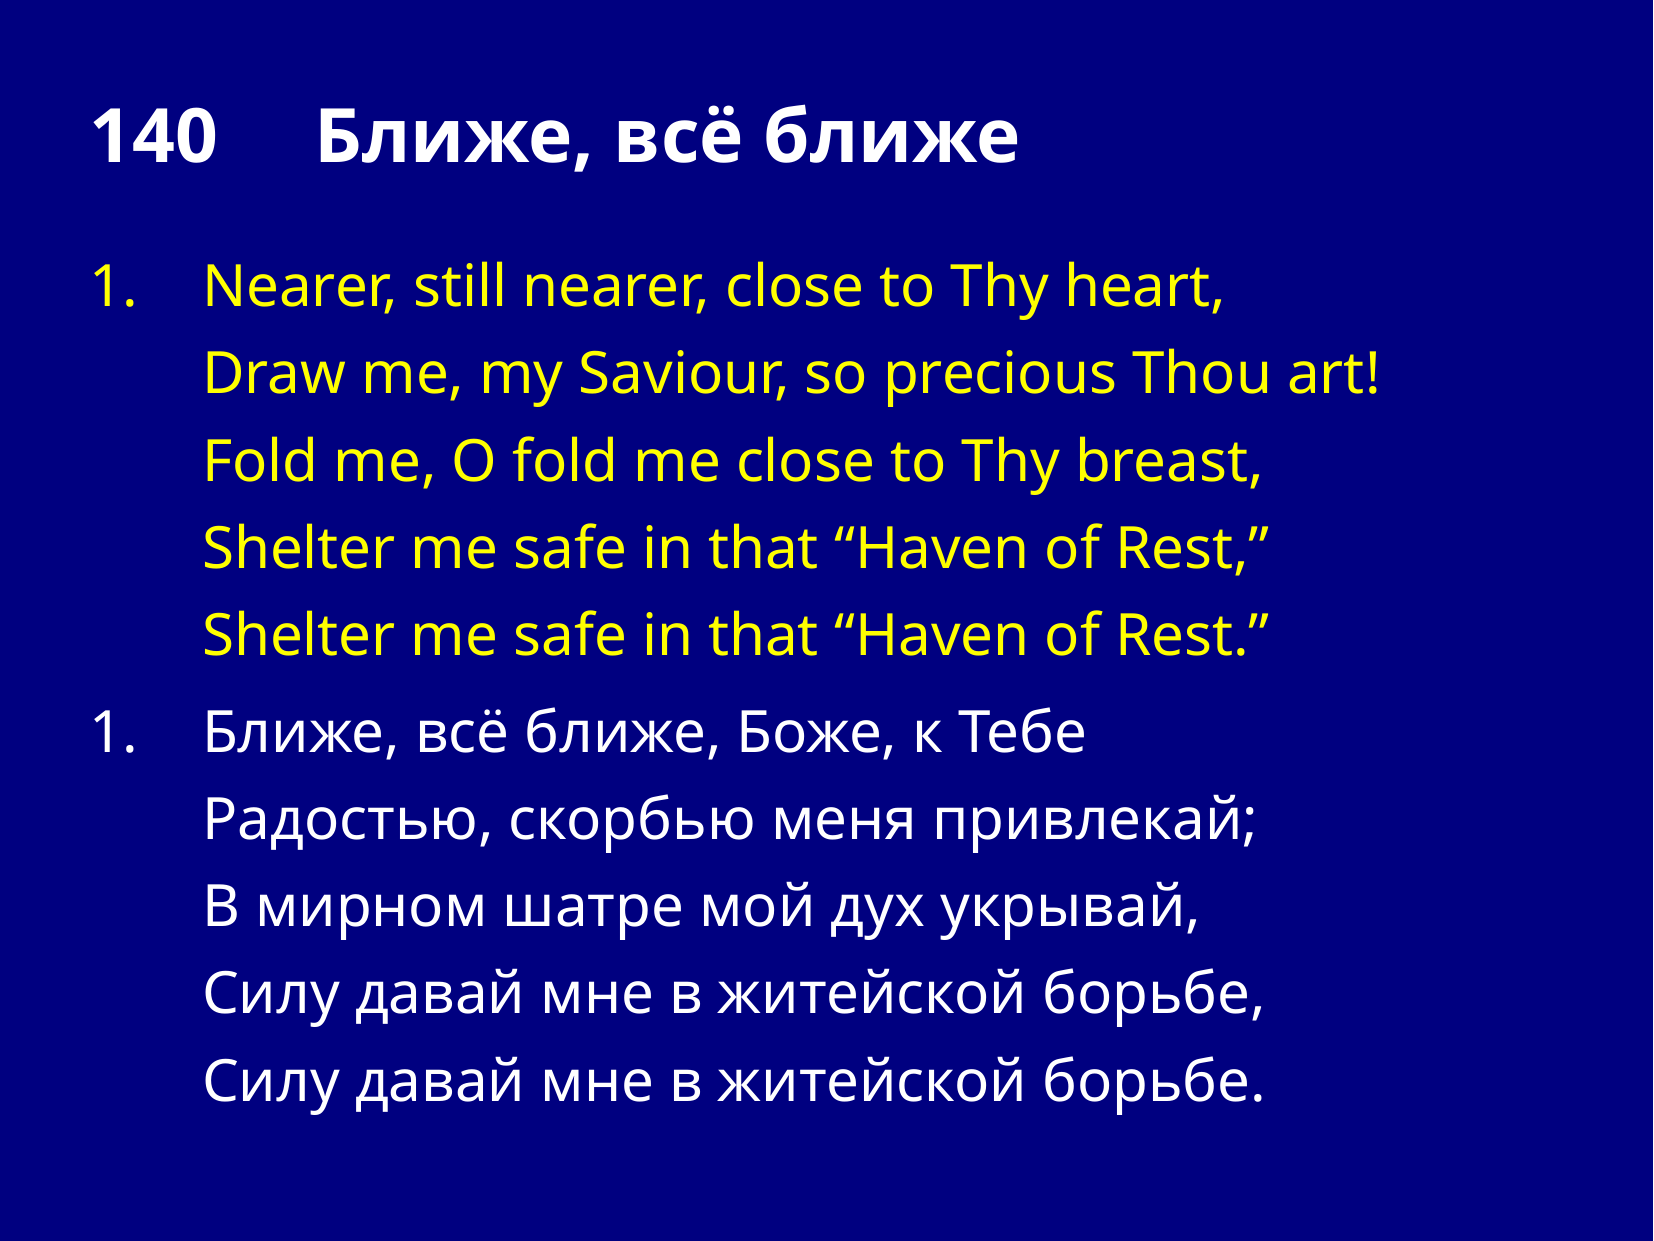

140	Ближе, всё ближе
1.	Nearer, still nearer, close to Thy heart,
	Draw me, my Saviour, so precious Thou art!
	Fold me, O fold me close to Thy breast,
	Shelter me safe in that “Haven of Rest,”
	Shelter me safe in that “Haven of Rest.”
1.	Ближе, всё ближе, Боже, к Тебе
	Радостью, скорбью меня привлекай;
	В мирном шатре мой дух укрывай,
	Силу давай мне в житейской борьбе,
	Силу давай мне в житейской борьбе.